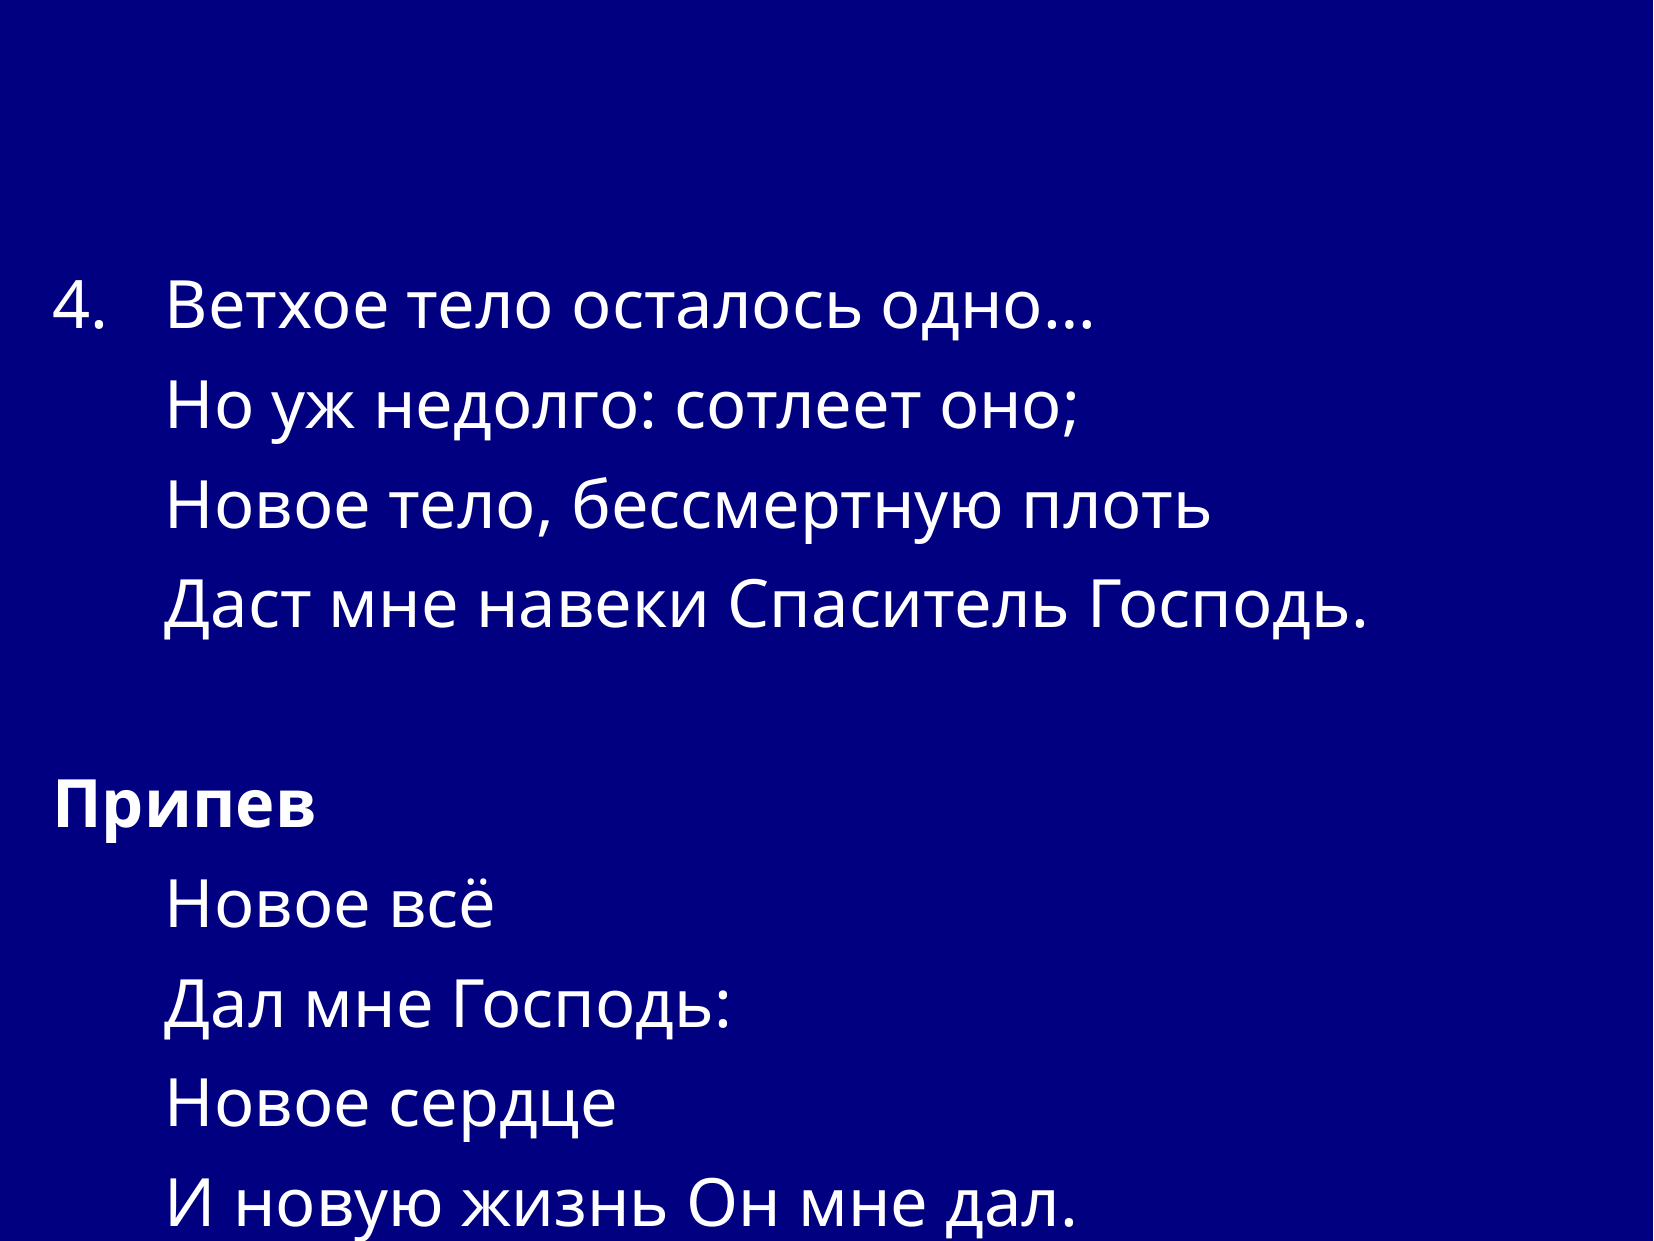

4.	Ветхое тело осталось одно…
	Но уж недолго: сотлеет оно;
	Новое тело, бессмертную плоть
	Даст мне навеки Спаситель Господь.
Припев
	Новое всё
	Дал мне Господь:
	Новое сердце
	И новую жизнь Он мне дал.